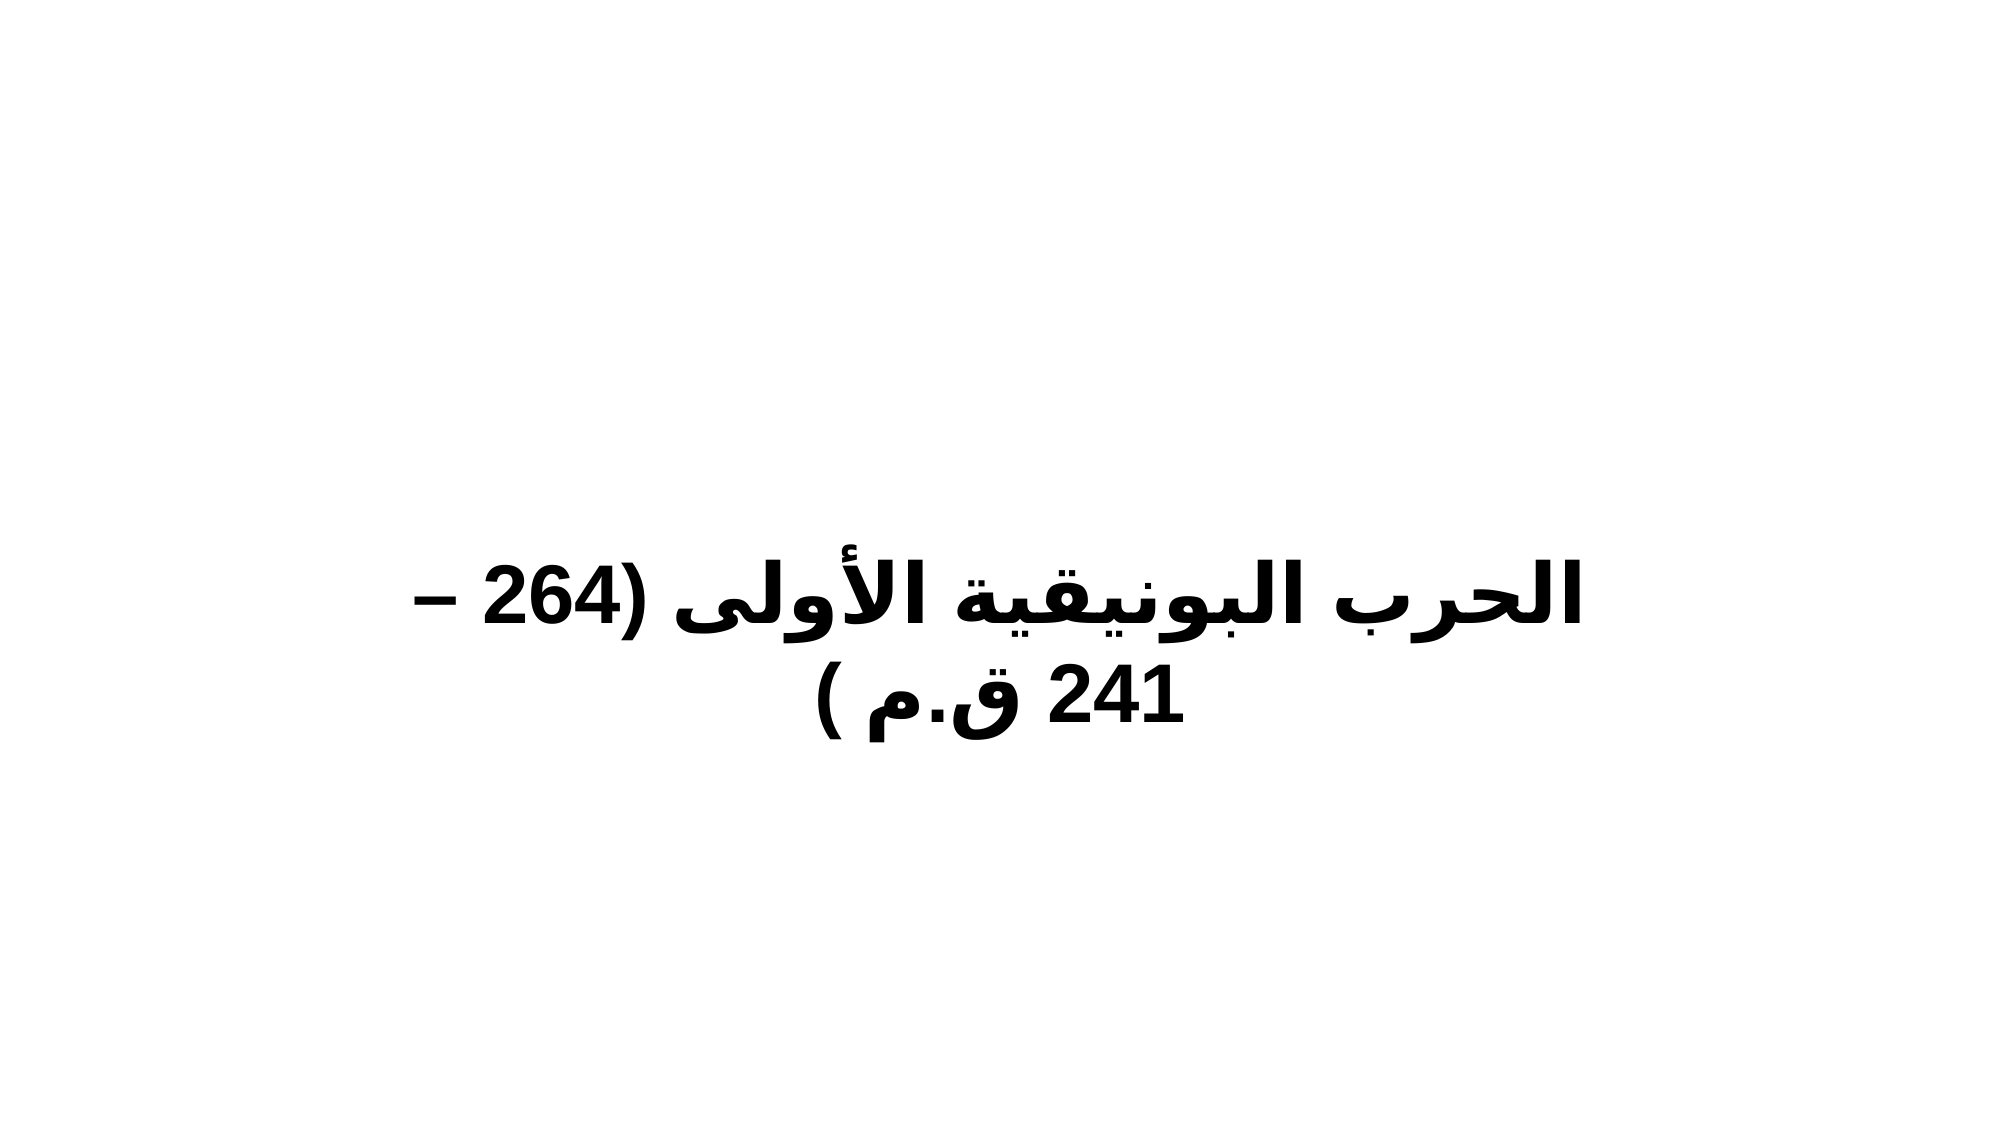

الحرب البونيقية الأولى (264 – 241 ق.م )